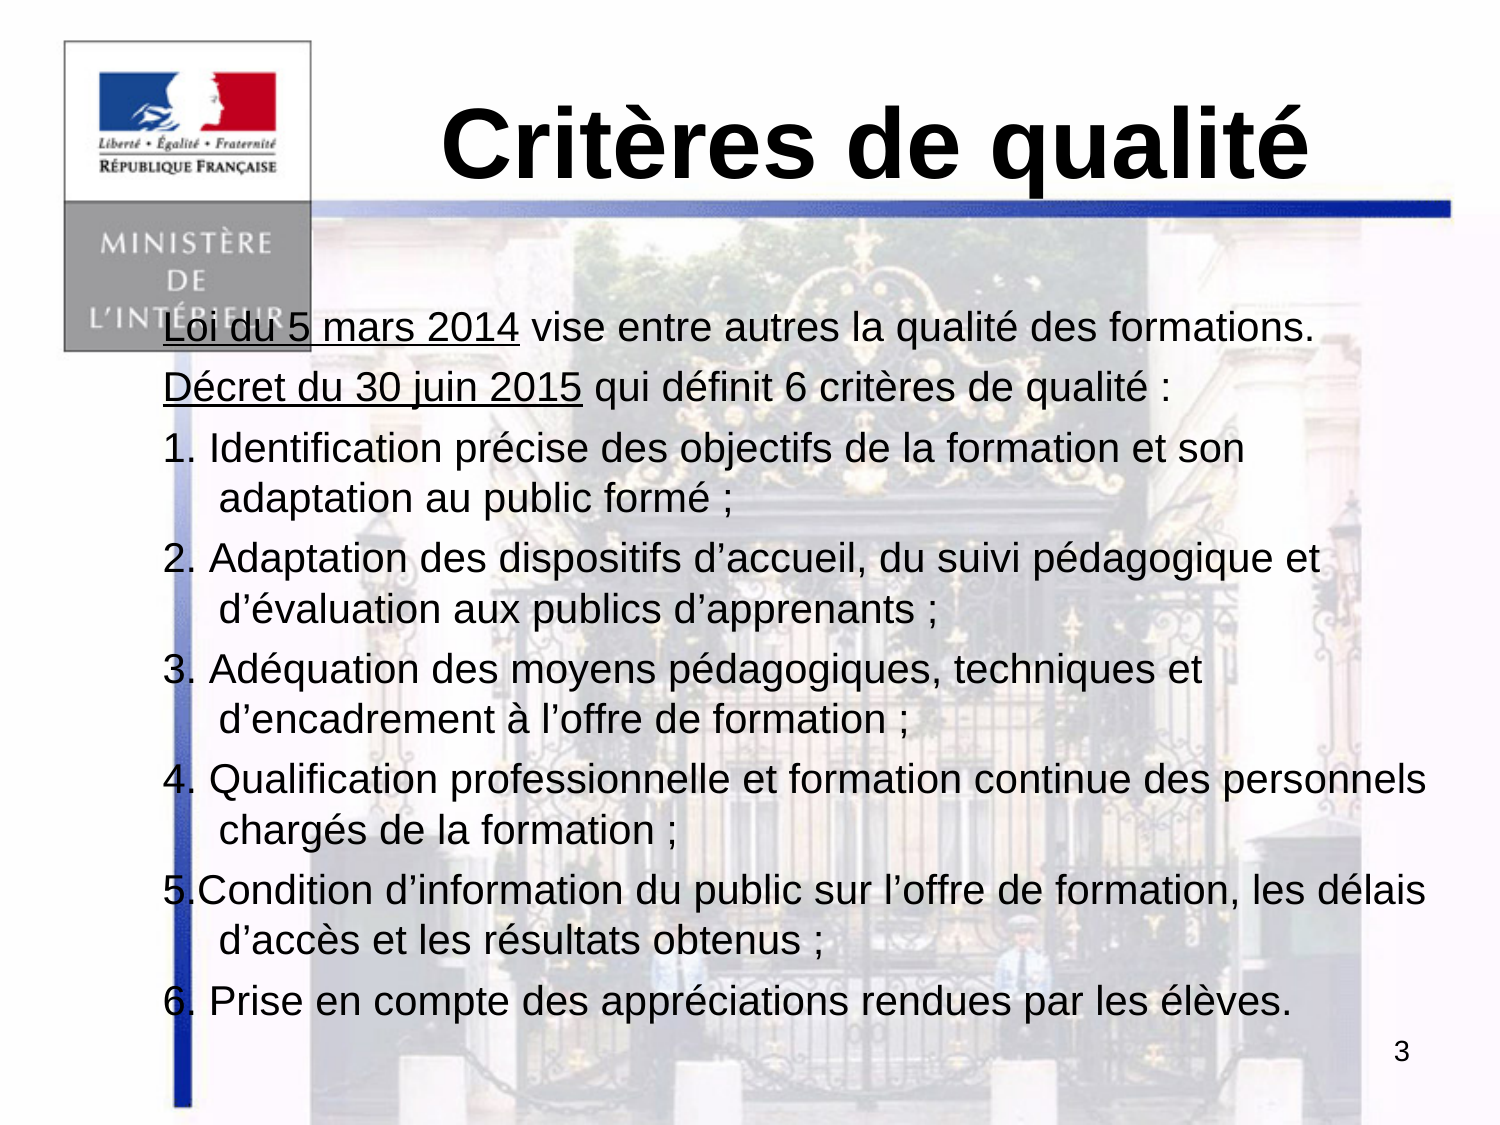

# Critères de qualité
Loi du 5 mars 2014 vise entre autres la qualité des formations.
Décret du 30 juin 2015 qui définit 6 critères de qualité :
1. Identification précise des objectifs de la formation et son adaptation au public formé ;
2. Adaptation des dispositifs d’accueil, du suivi pédagogique et d’évaluation aux publics d’apprenants ;
3. Adéquation des moyens pédagogiques, techniques et d’encadrement à l’offre de formation ;
4. Qualification professionnelle et formation continue des personnels chargés de la formation ;
5.Condition d’information du public sur l’offre de formation, les délais d’accès et les résultats obtenus ;
6. Prise en compte des appréciations rendues par les élèves.
2